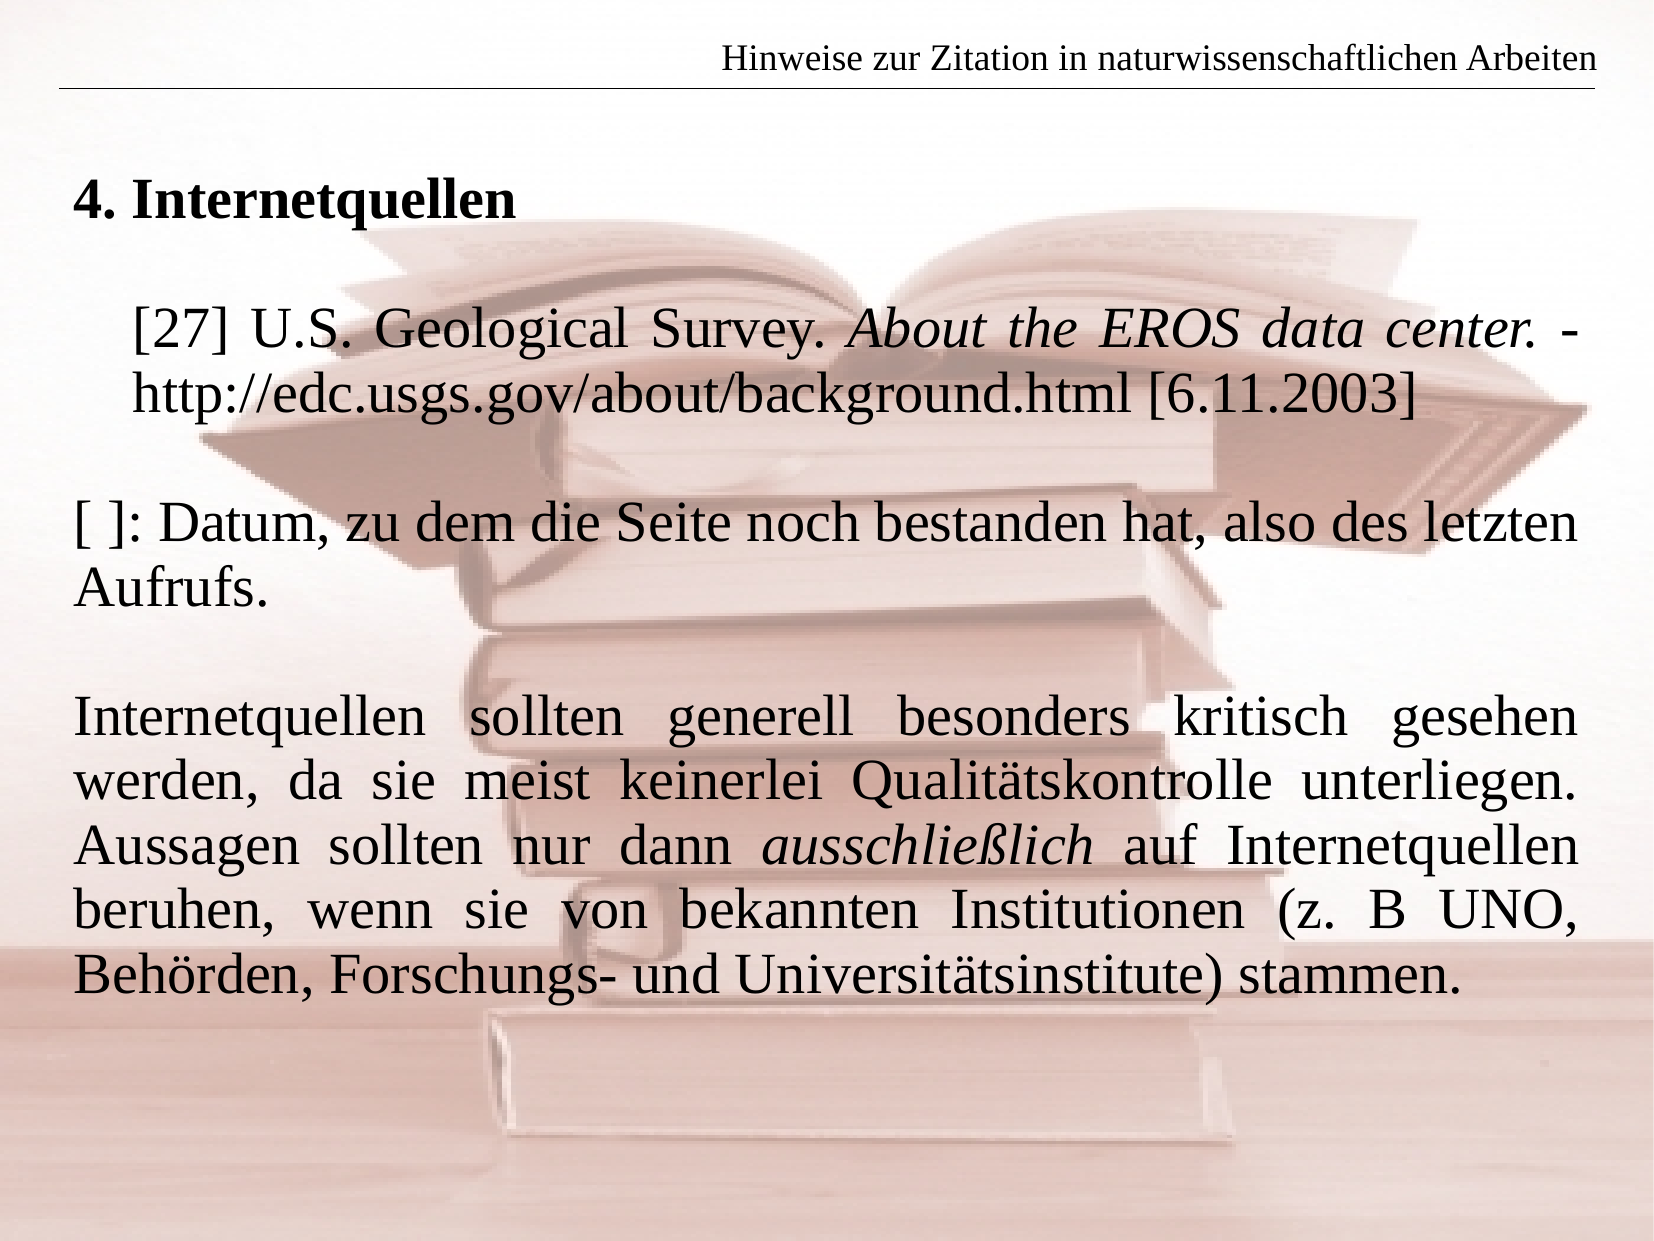

Hinweise zur Zitation in naturwissenschaftlichen Arbeiten
4. Internetquellen
[27] U.S. Geological Survey. About the EROS data center. - http://edc.usgs.gov/about/background.html [6.11.2003]
[ ]: Datum, zu dem die Seite noch bestanden hat, also des letzten Aufrufs.
Internetquellen sollten generell besonders kritisch gesehen werden, da sie meist keinerlei Qualitätskontrolle unterliegen. Aussagen sollten nur dann ausschließlich auf Internetquellen beruhen, wenn sie von bekannten Institutionen (z. B UNO, Behörden, Forschungs- und Universitätsinstitute) stammen.